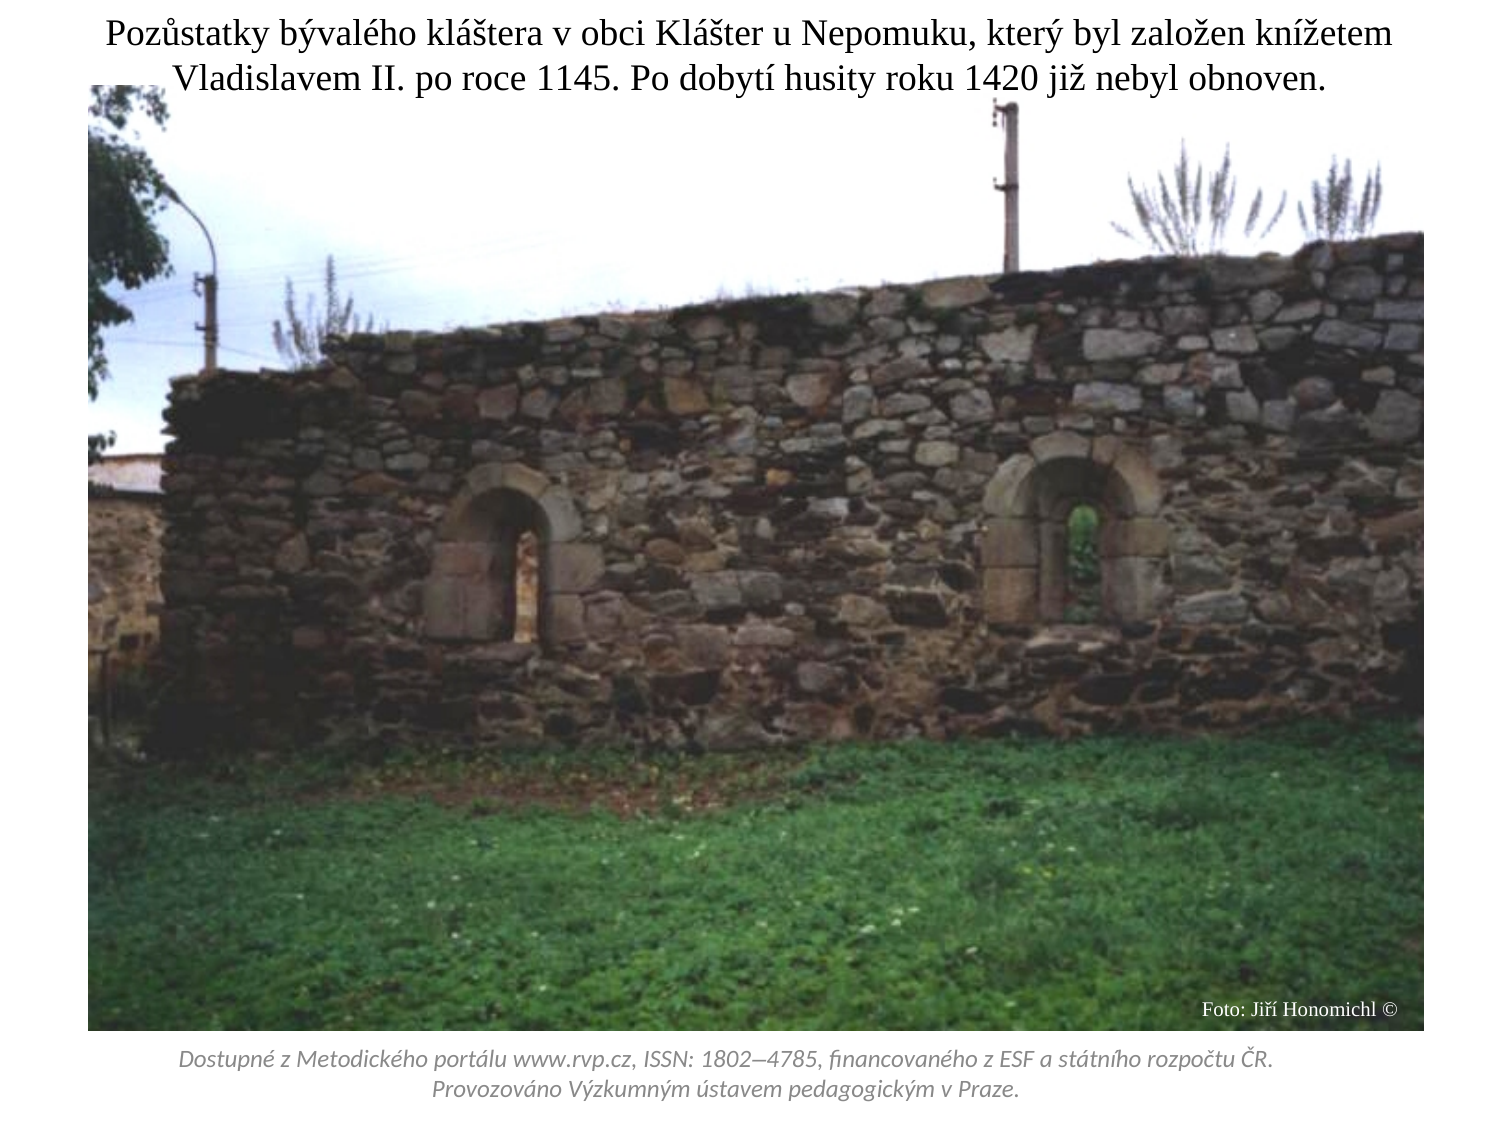

Pozůstatky bývalého kláštera v obci Klášter u Nepomuku, který byl založen knížetem Vladislavem II. po roce 1145. Po dobytí husity roku 1420 již nebyl obnoven.
Foto: Jiří Honomichl ©
Dostupné z Metodického portálu www.rvp.cz, ISSN: 1802–4785, financovaného z ESF a státního rozpočtu ČR. Provozováno Výzkumným ústavem pedagogickým v Praze.